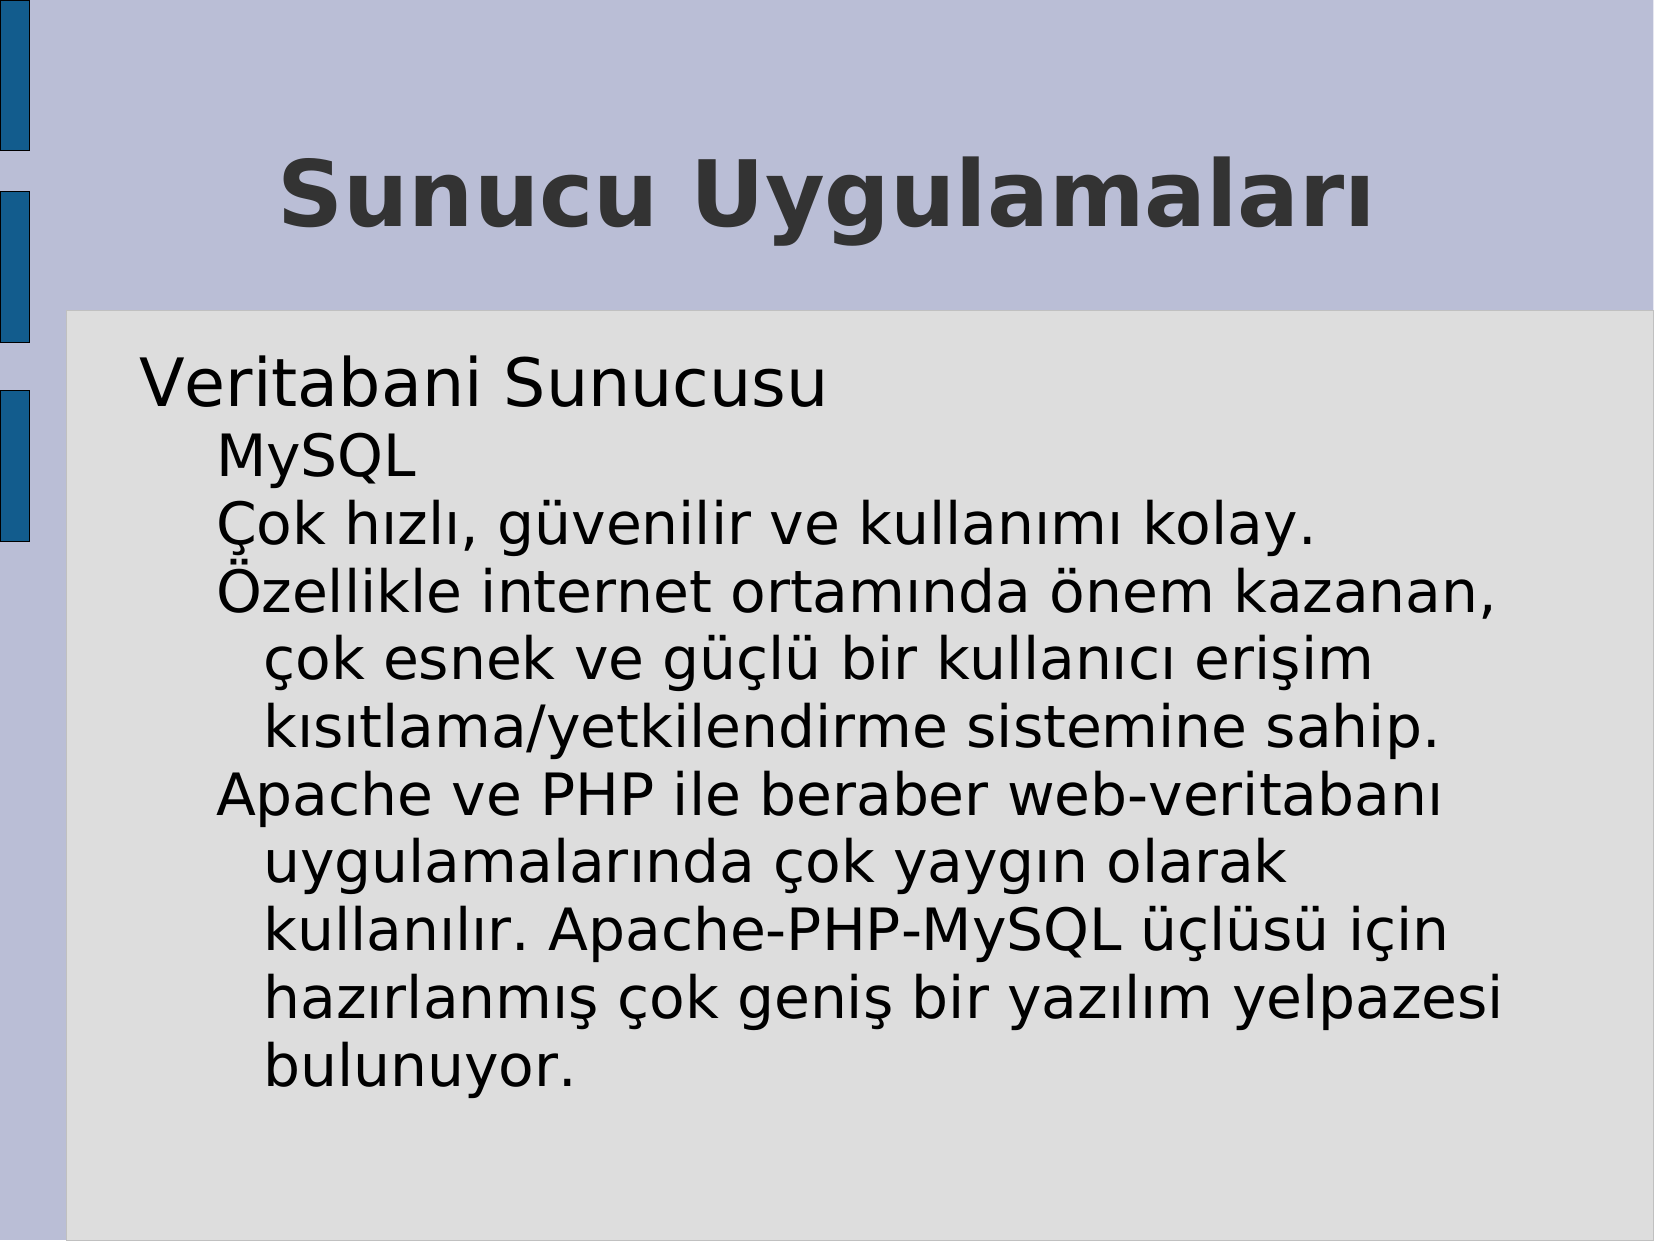

# Sunucu Uygulamaları
Veritabani Sunucusu
MySQL
Çok hızlı, güvenilir ve kullanımı kolay.
Özellikle internet ortamında önem kazanan, çok esnek ve güçlü bir kullanıcı erişim kısıtlama/yetkilendirme sistemine sahip.
Apache ve PHP ile beraber web-veritabanı uygulamalarında çok yaygın olarak kullanılır. Apache-PHP-MySQL üçlüsü için hazırlanmış çok geniş bir yazılım yelpazesi bulunuyor.